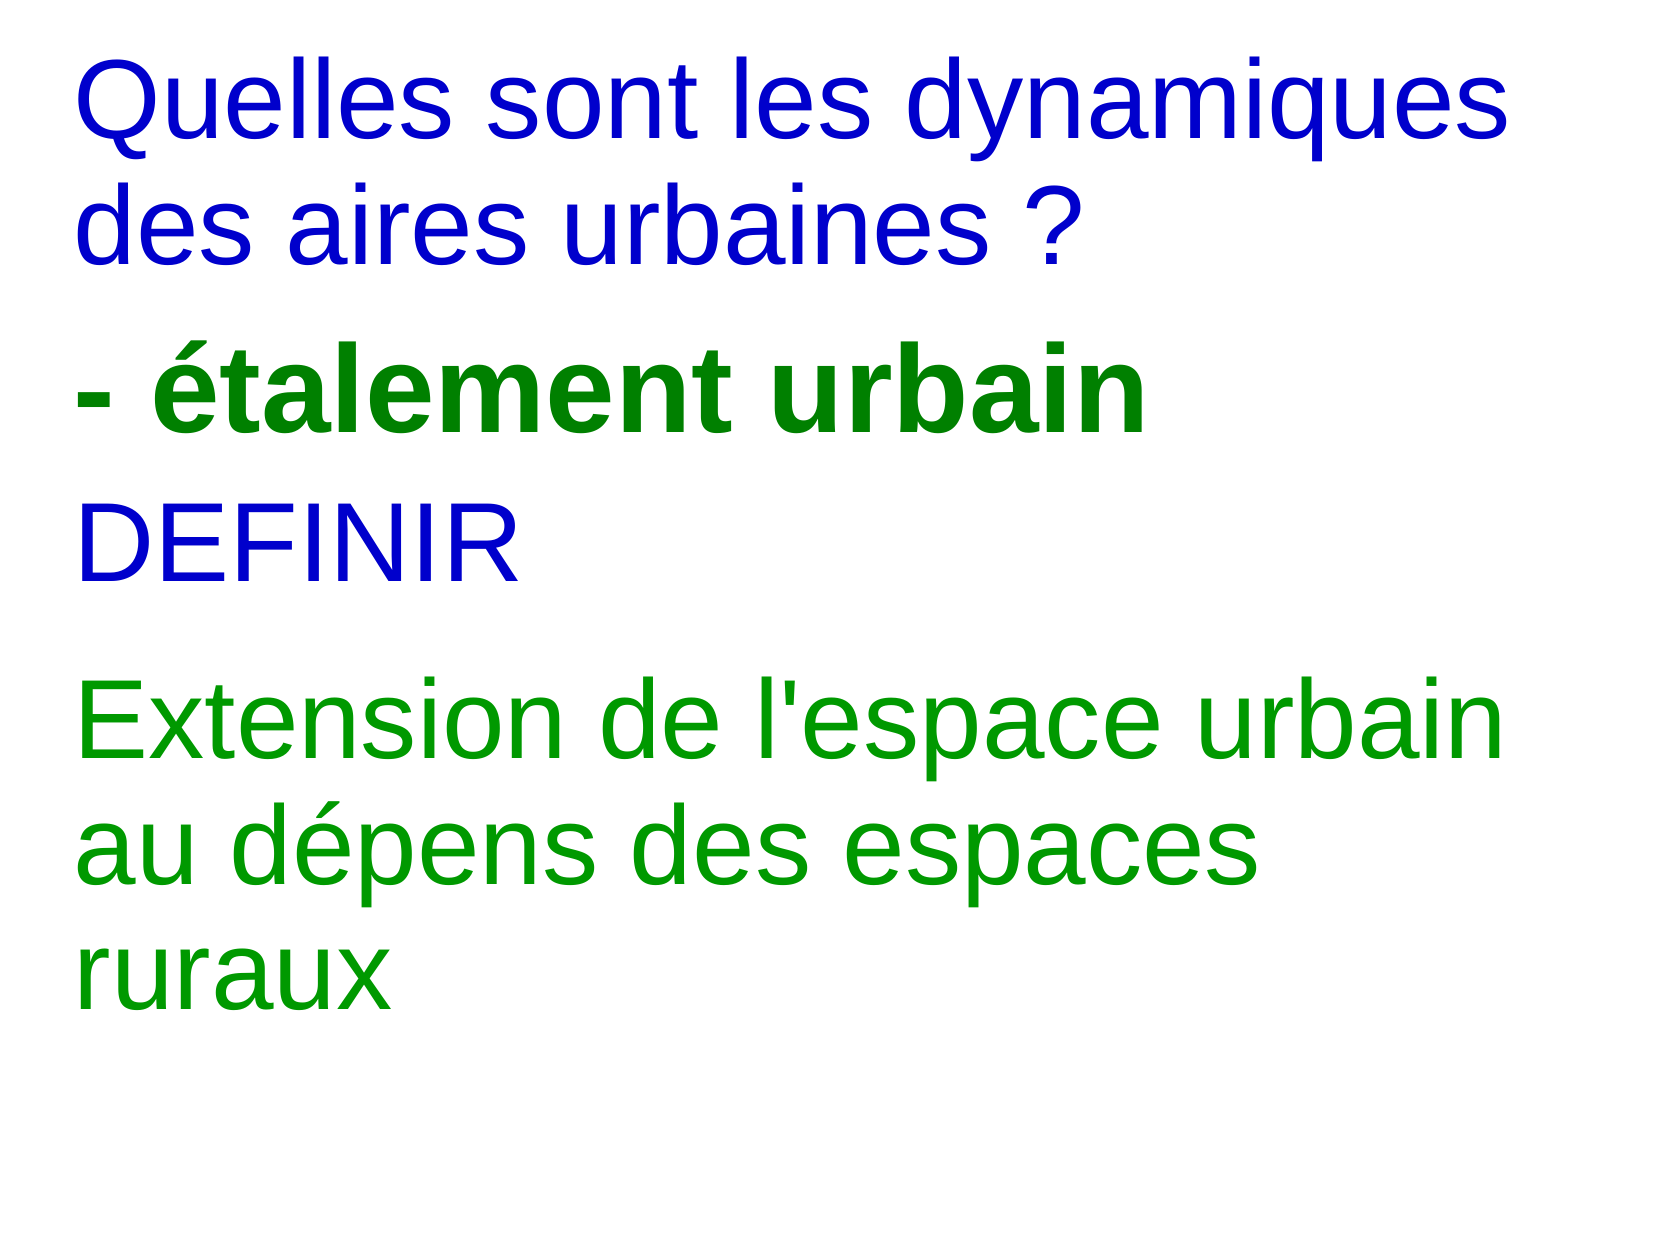

Quelles sont les dynamiques des aires urbaines ?
- étalement urbain
DEFINIR
Extension de l'espace urbain au dépens des espaces ruraux